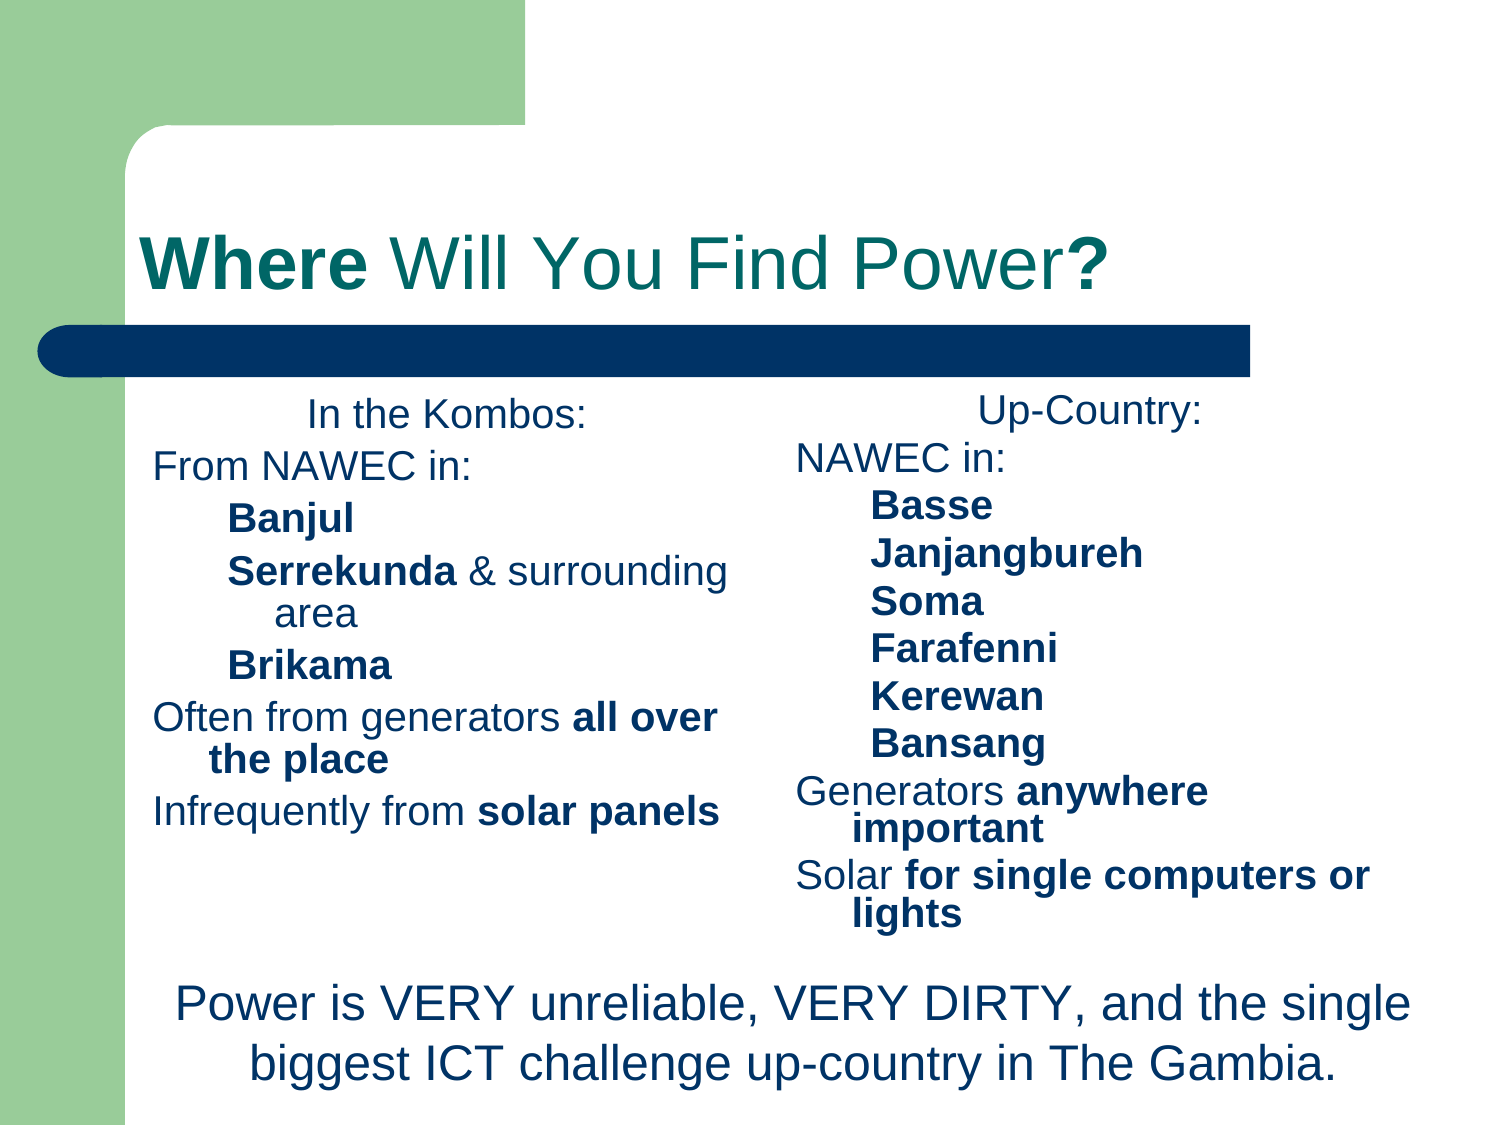

# Where Will You Find Power?
In the Kombos:
From NAWEC in:
Banjul
Serrekunda & surrounding area
Brikama
Often from generators all over the place
Infrequently from solar panels
Up-Country:
NAWEC in:
Basse
Janjangbureh
Soma
Farafenni
Kerewan
Bansang
Generators anywhere important
Solar for single computers or lights
Power is VERY unreliable, VERY DIRTY, and the single biggest ICT challenge up-country in The Gambia.